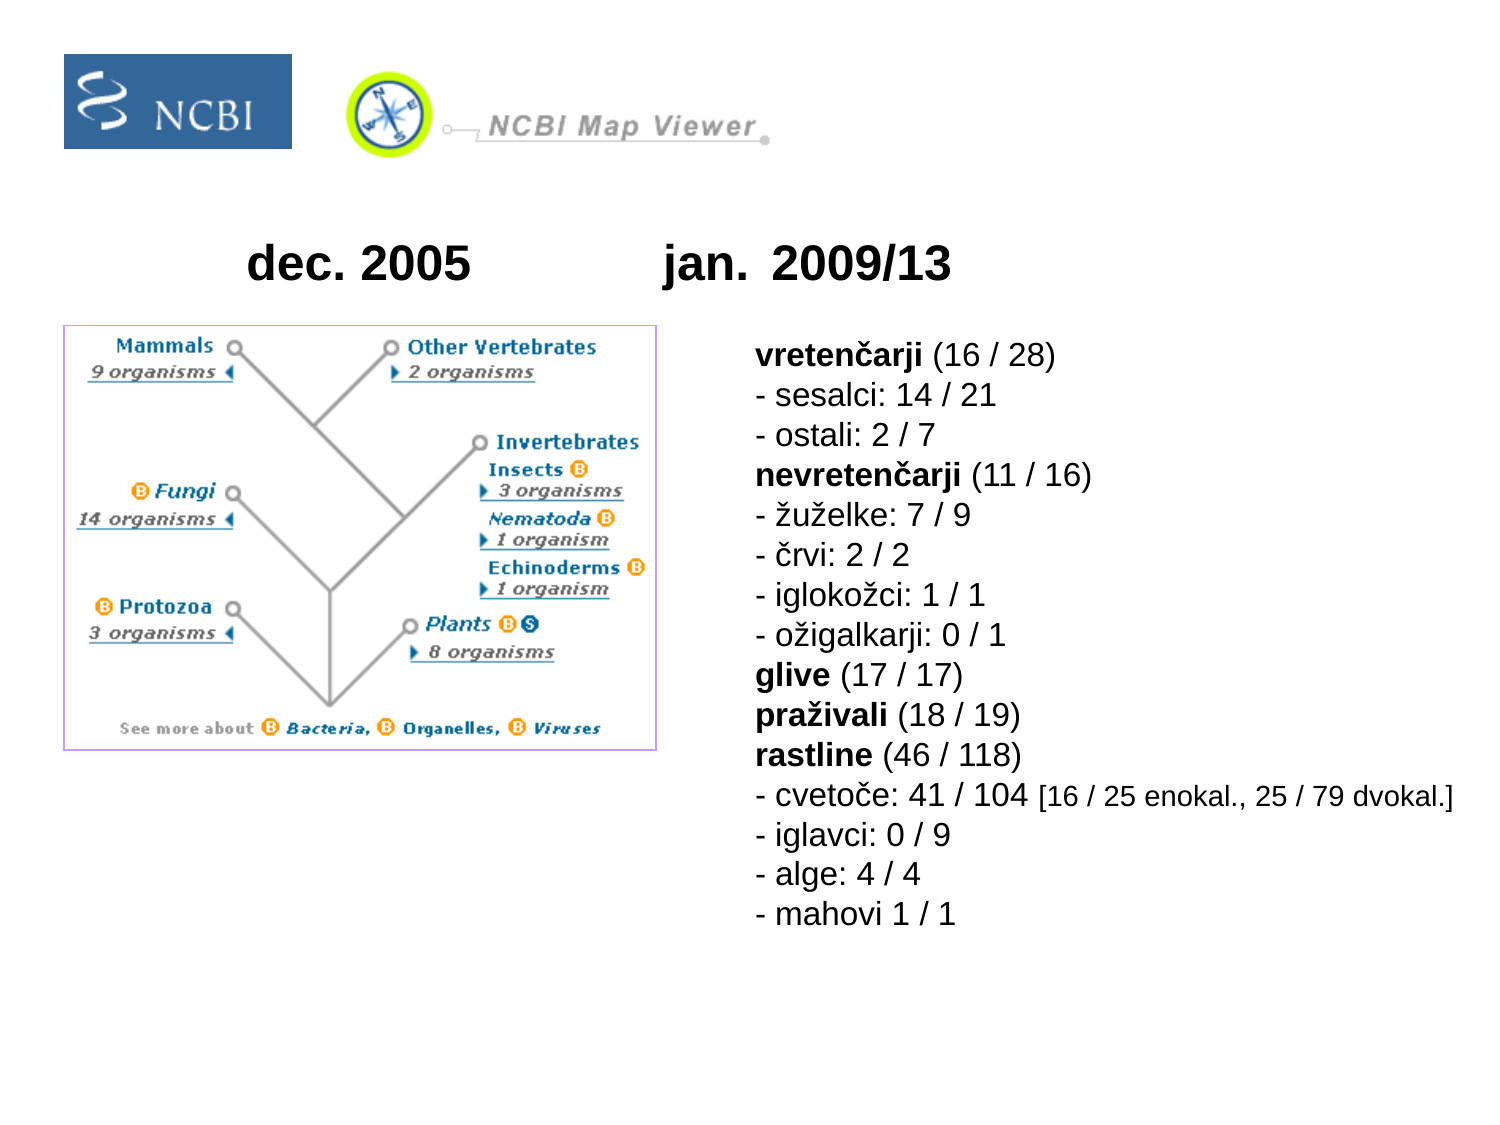

dec. 2005		 jan.	2009/13
vretenčarji (16 / 28)
- sesalci: 14 / 21
- ostali: 2 / 7
nevretenčarji (11 / 16)
- žuželke: 7 / 9
- črvi: 2 / 2
- iglokožci: 1 / 1
- ožigalkarji: 0 / 1
glive (17 / 17)
praživali (18 / 19)
rastline (46 / 118)
- cvetoče: 41 / 104 [16 / 25 enokal., 25 / 79 dvokal.]
- iglavci: 0 / 9
- alge: 4 / 4
- mahovi 1 / 1